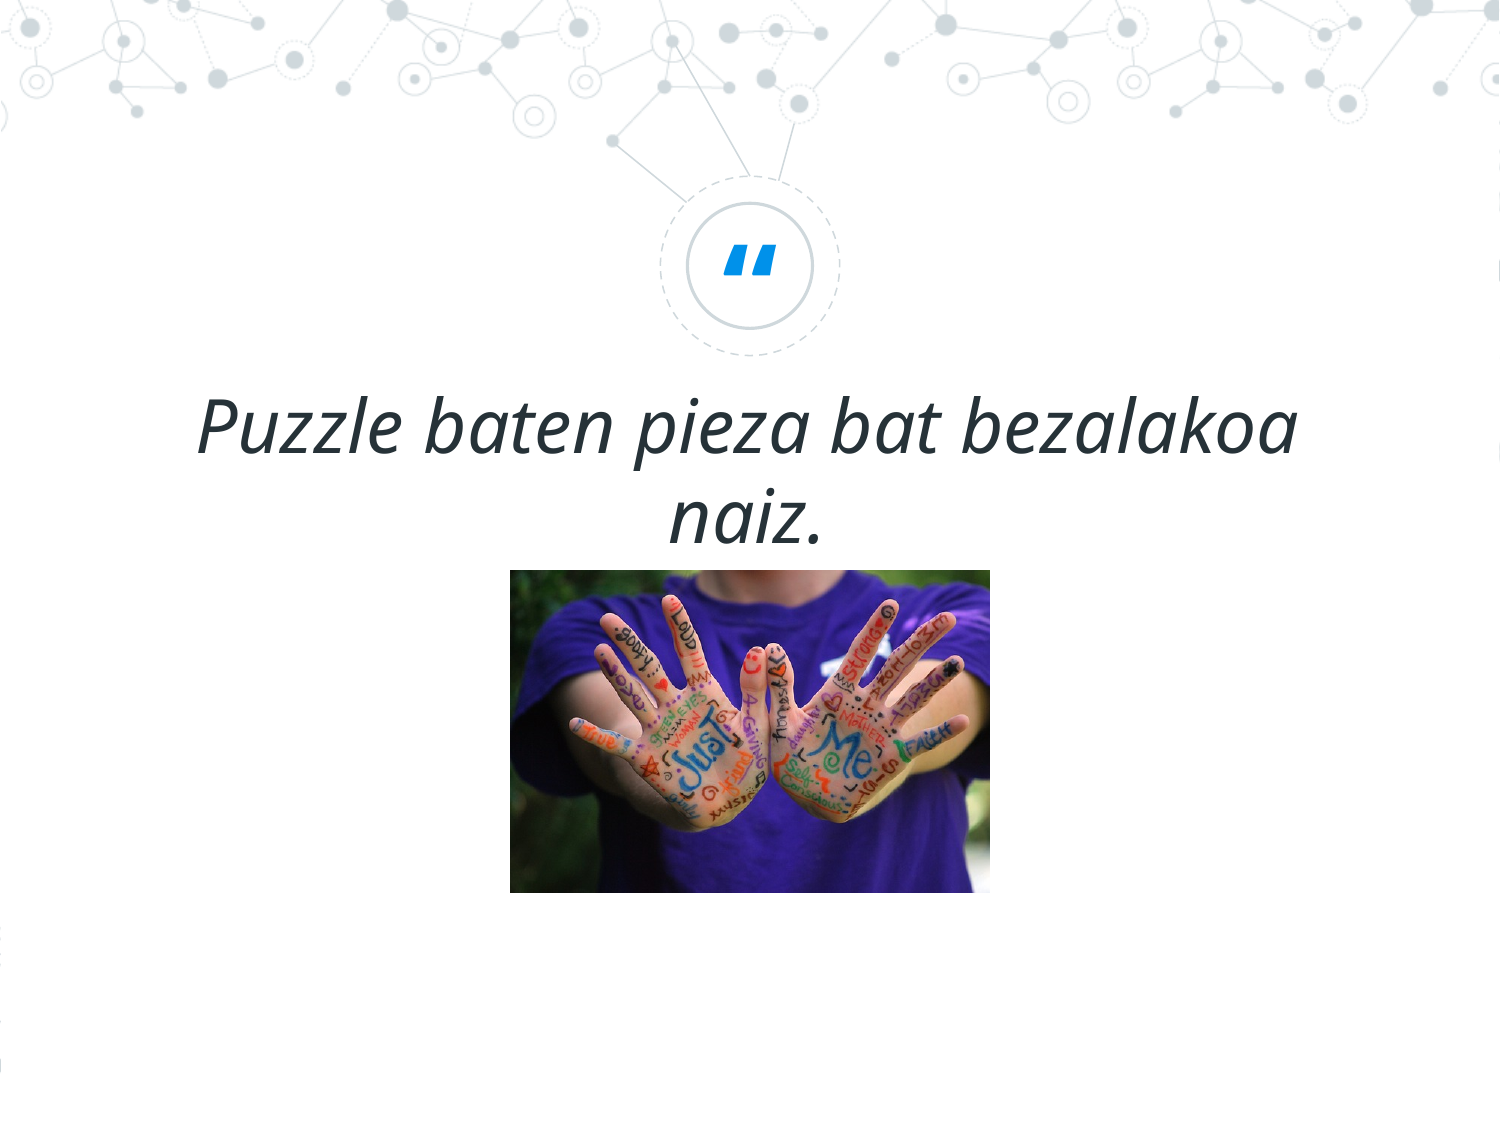

# Puzzle baten pieza bat bezalakoa naiz.